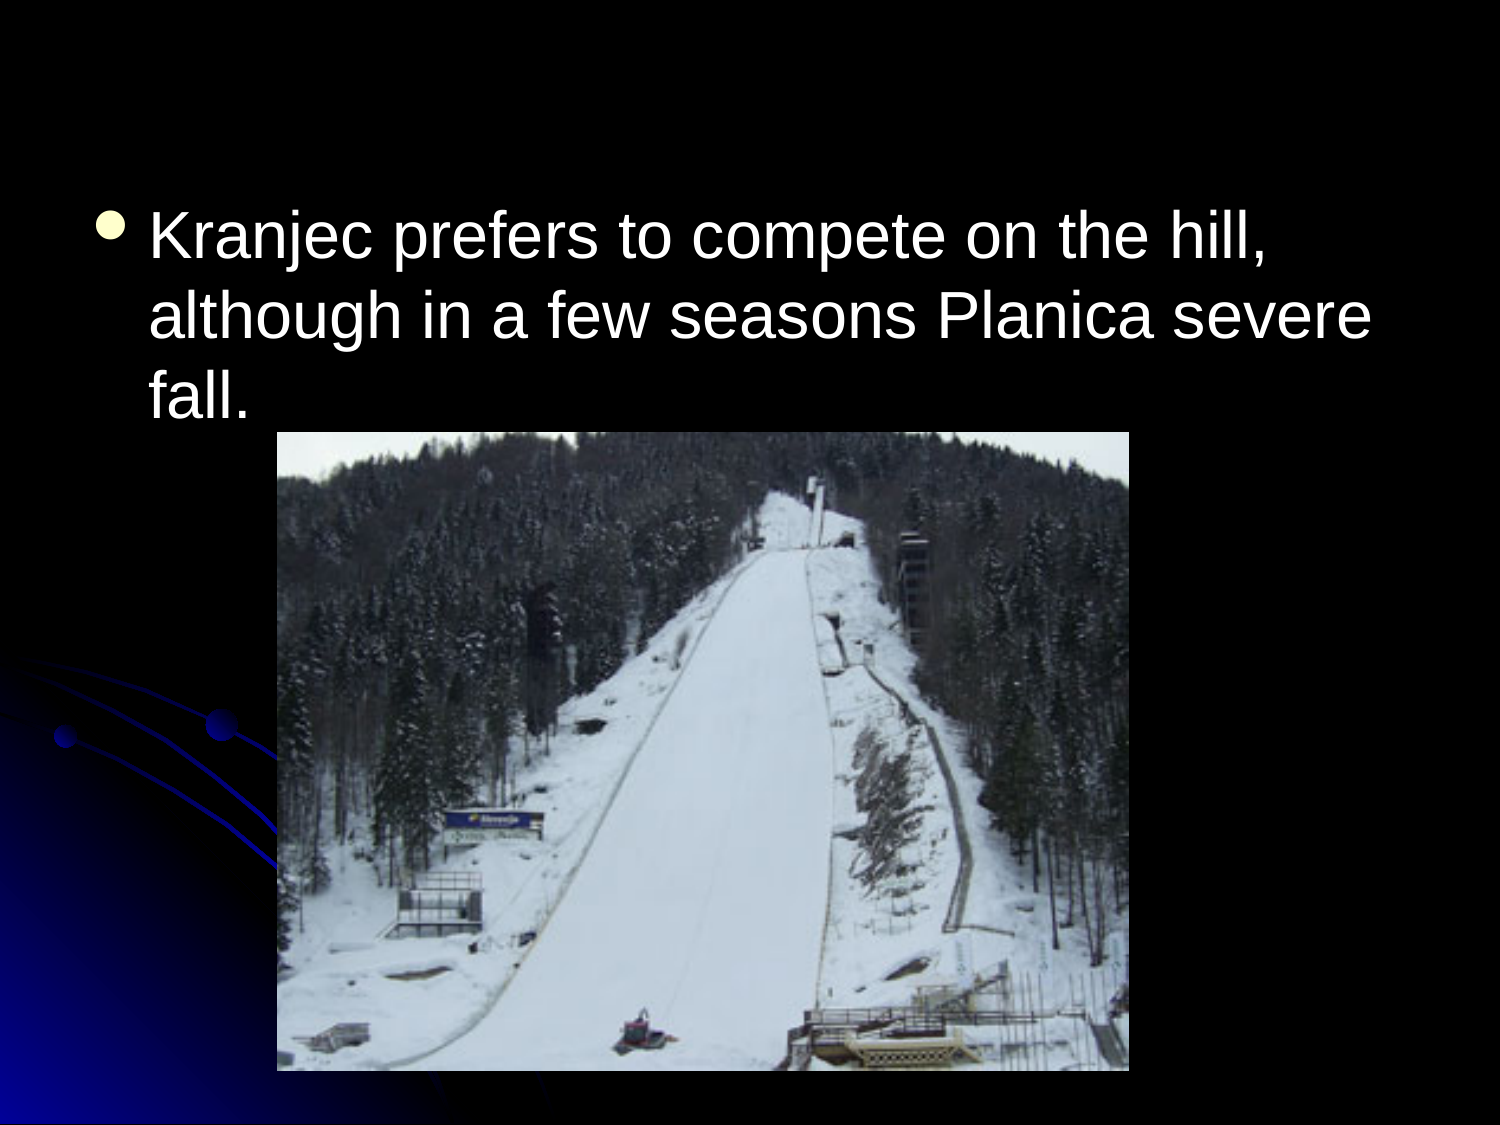

#
Kranjec prefers to compete on the hill, although in a few seasons Planica severe fall.